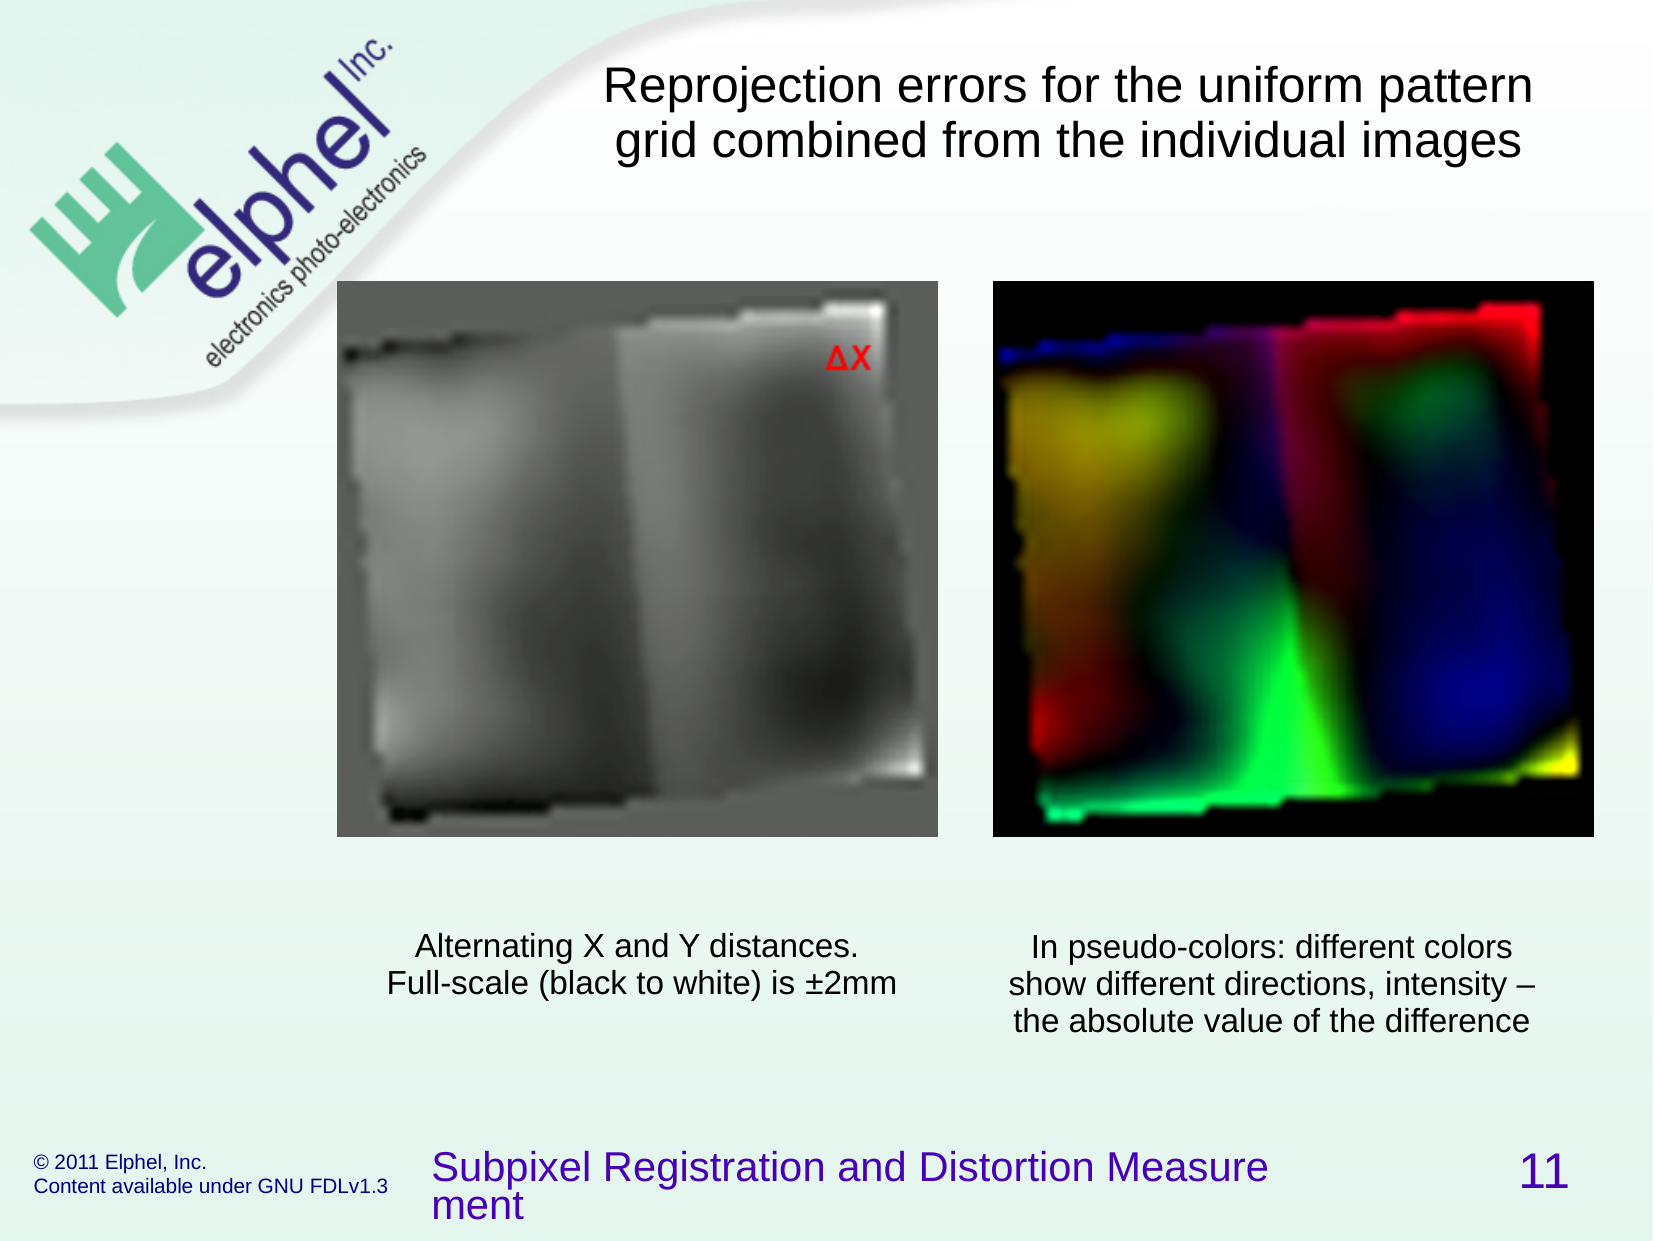

# Reprojection errors for the uniform pattern grid combined from the individual images
Alternating X and Y distances.
 Full-scale (black to white) is ±2mm
In pseudo-colors: different colors show different directions, intensity – the absolute value of the difference
Subpixel Registration and Distortion Measurement
11